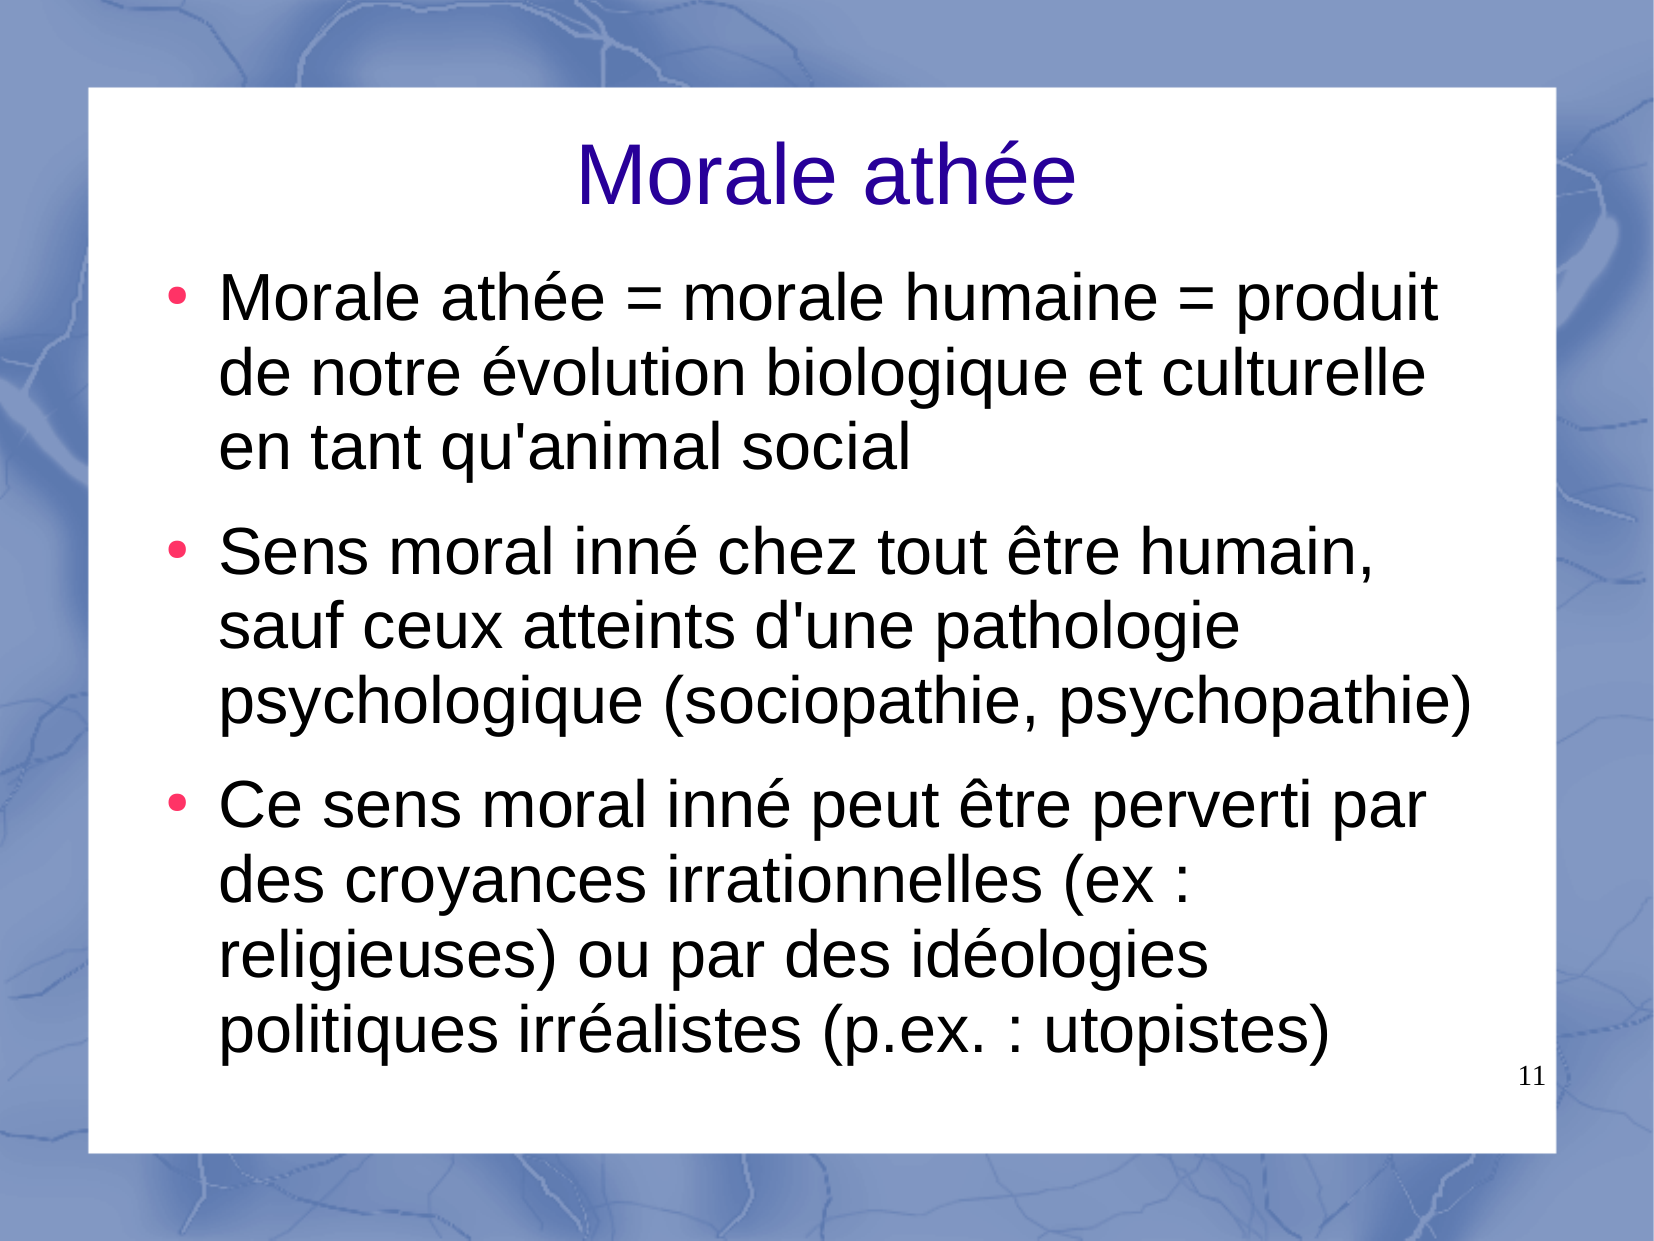

# Morale athée
Morale athée = morale humaine = produit de notre évolution biologique et culturelle en tant qu'animal social
Sens moral inné chez tout être humain, sauf ceux atteints d'une pathologie psychologique (sociopathie, psychopathie)
Ce sens moral inné peut être perverti par des croyances irrationnelles (ex : religieuses) ou par des idéologies politiques irréalistes (p.ex. : utopistes)
11